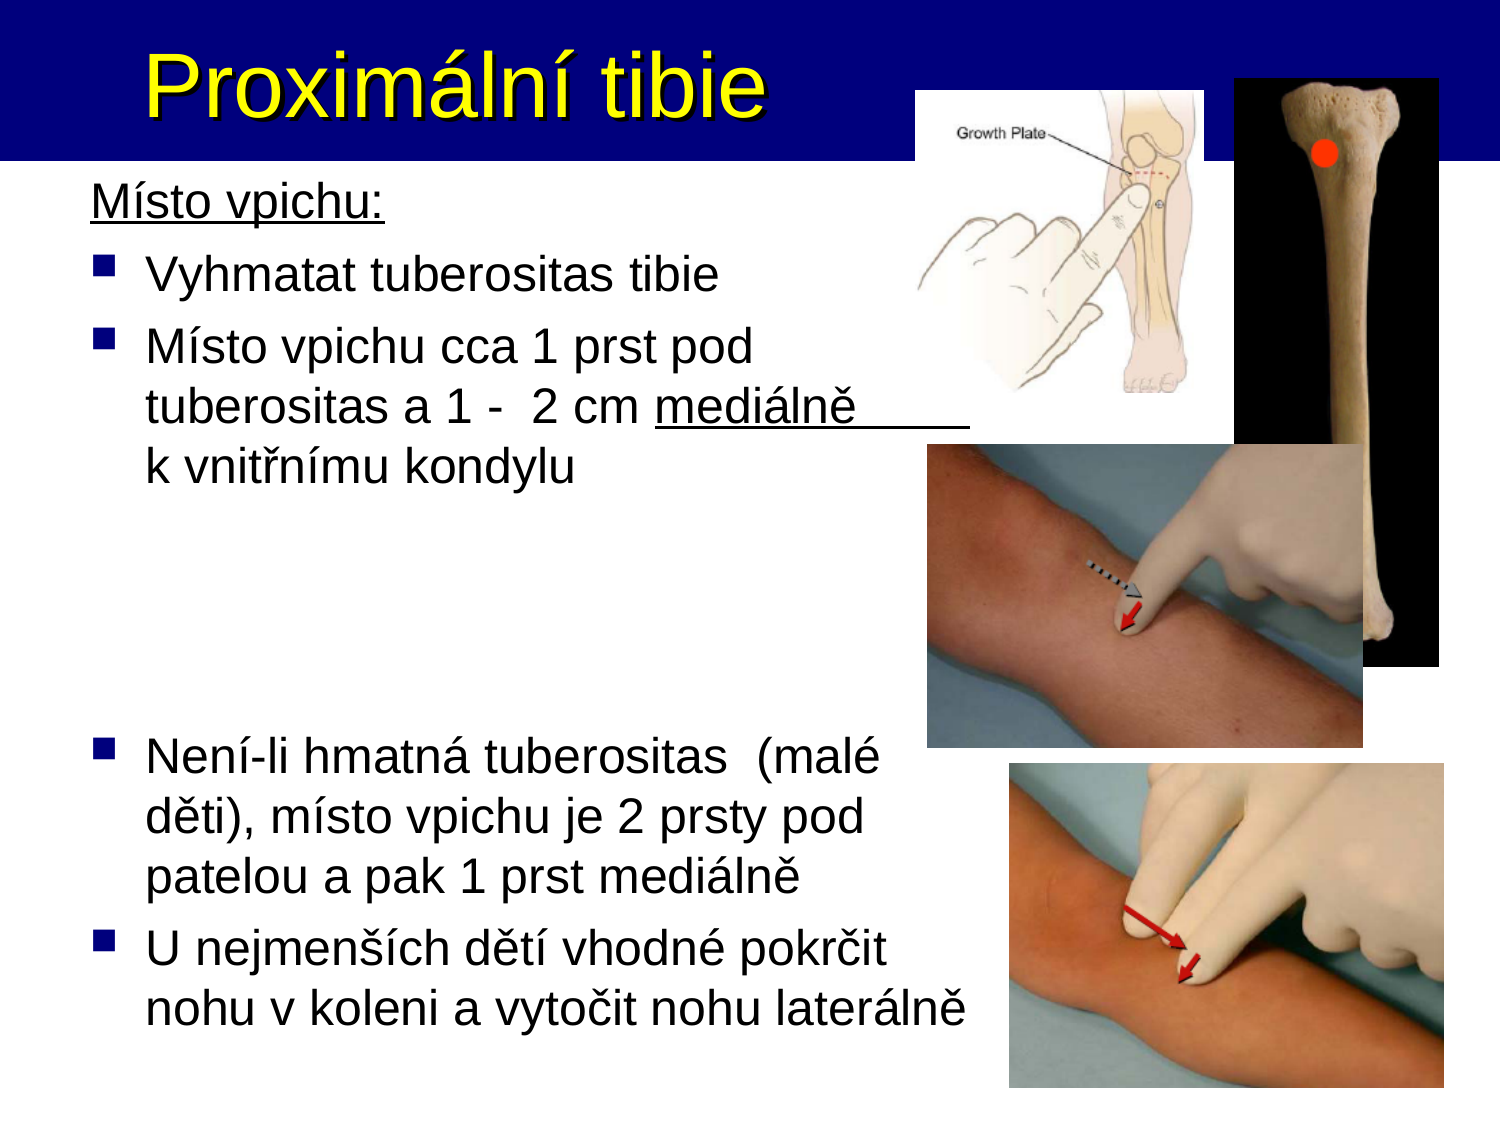

Proximální tibie
Místo vpichu:
Vyhmatat tuberositas tibie
Místo vpichu cca 1 prst pod tuberositas a 1 - 2 cm mediálně k vnitřnímu kondylu
Není-li hmatná tuberositas (malé děti), místo vpichu je 2 prsty pod patelou a pak 1 prst mediálně
U nejmenších dětí vhodné pokrčit nohu v koleni a vytočit nohu laterálně